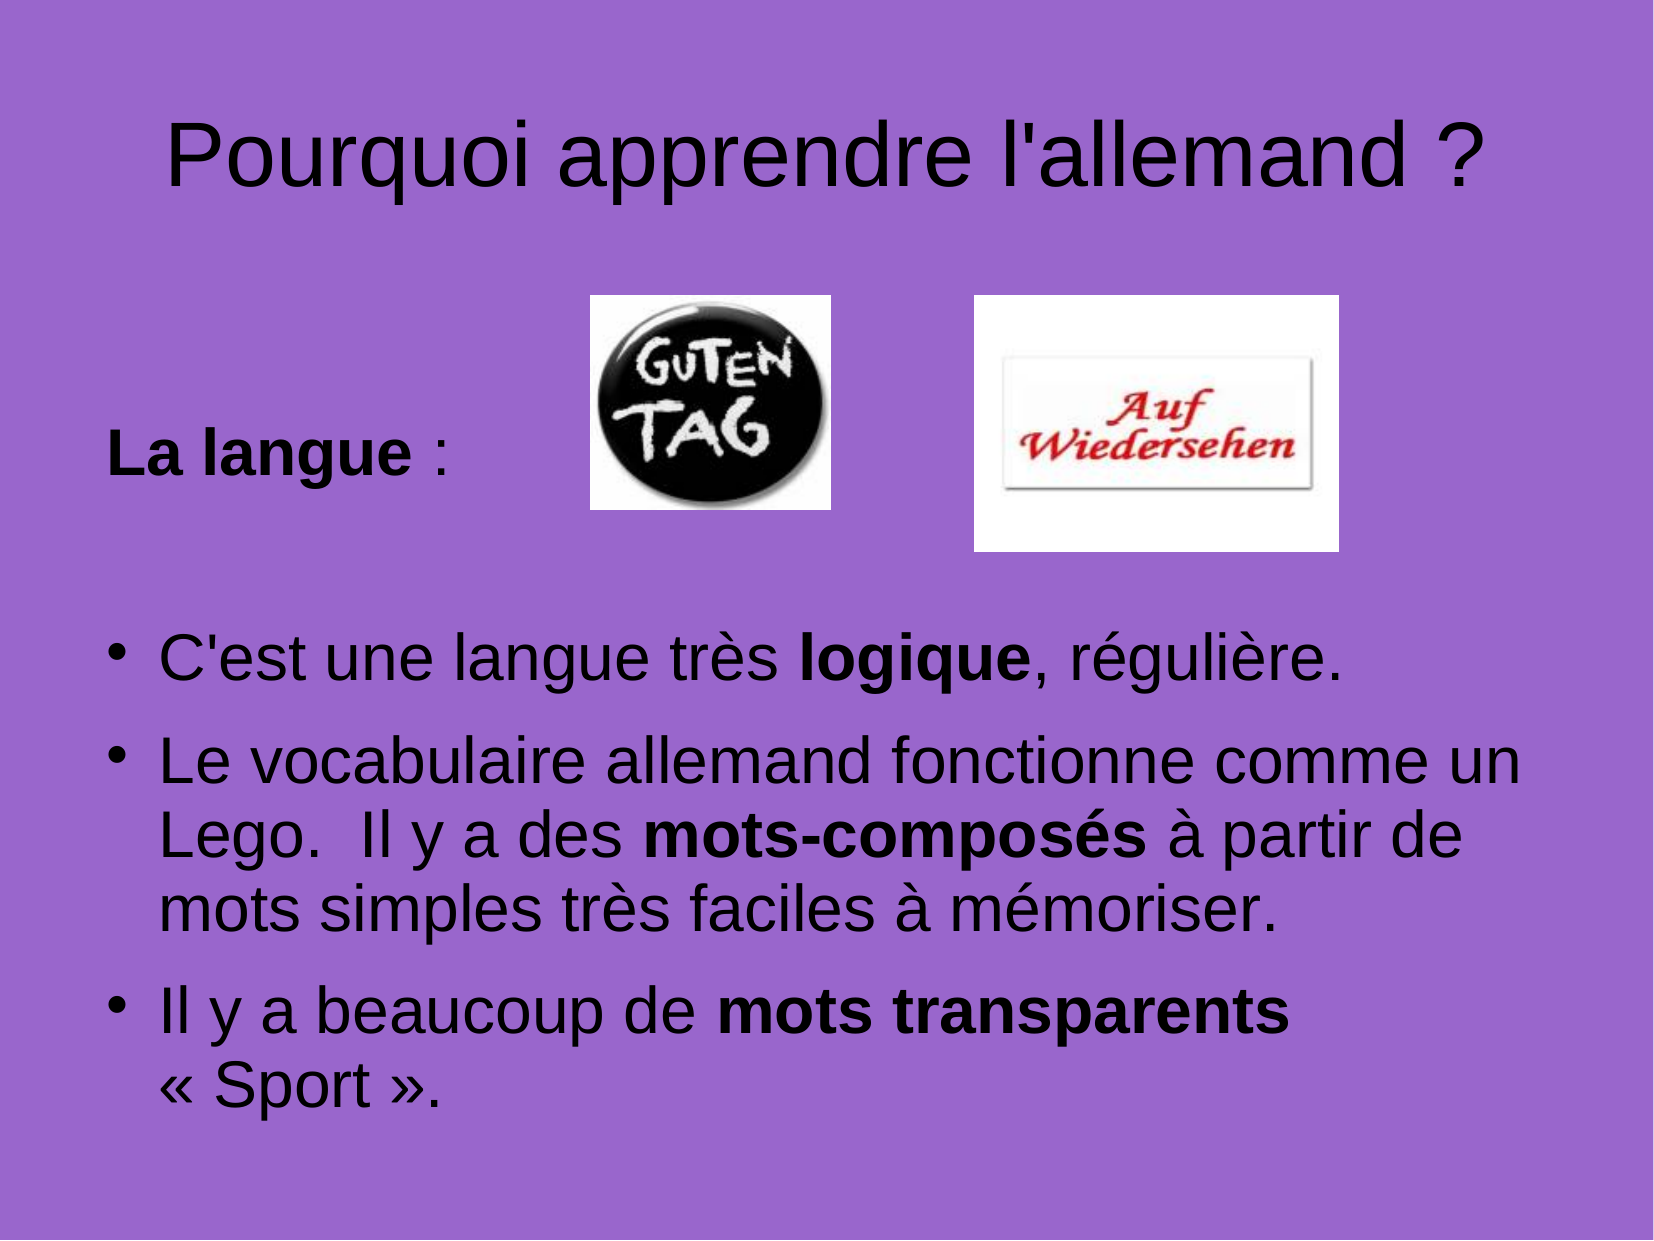

# Pourquoi apprendre l'allemand ?
La langue :
C'est une langue très logique, régulière.
Le vocabulaire allemand fonctionne comme un Lego. Il y a des mots-composés à partir de mots simples très faciles à mémoriser.
Il y a beaucoup de mots transparents « Sport ».